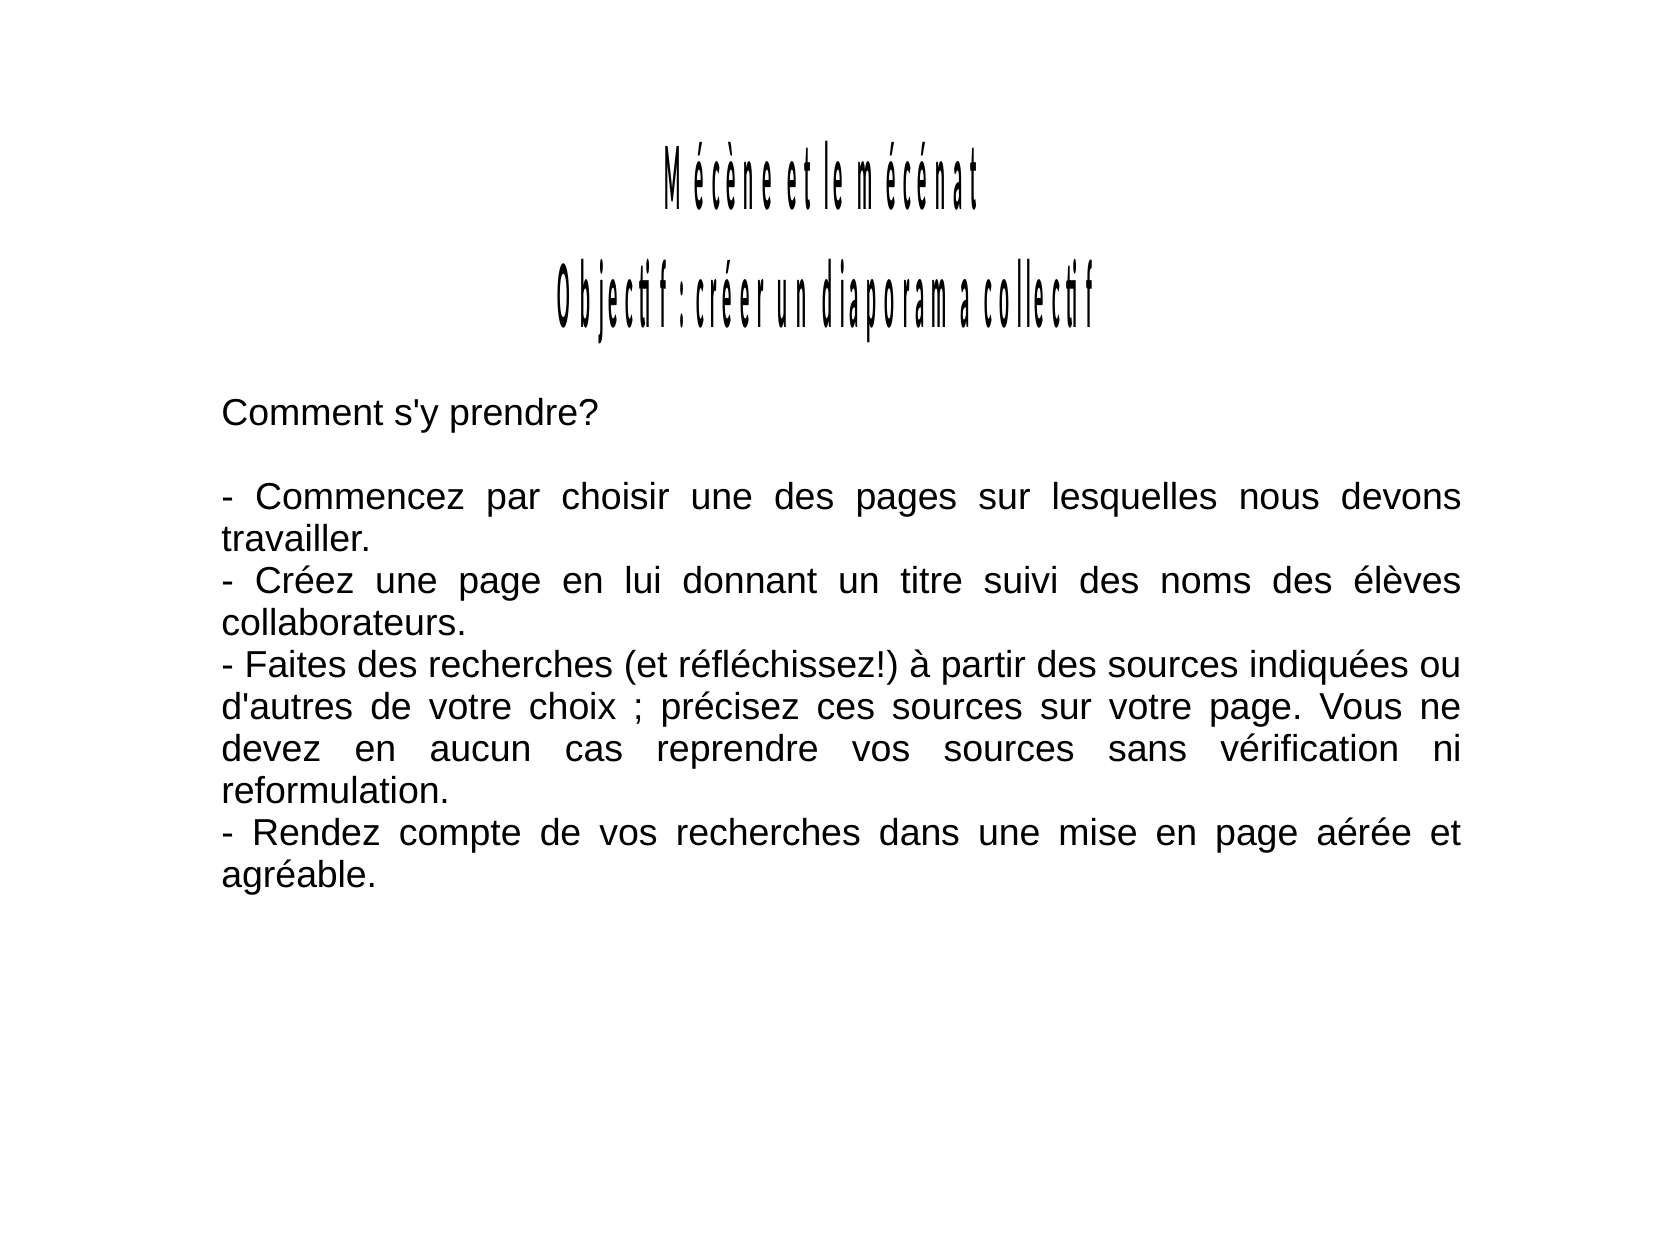

Comment s'y prendre?
- Commencez par choisir une des pages sur lesquelles nous devons travailler.
- Créez une page en lui donnant un titre suivi des noms des élèves collaborateurs.
- Faites des recherches (et réfléchissez!) à partir des sources indiquées ou d'autres de votre choix ; précisez ces sources sur votre page. Vous ne devez en aucun cas reprendre vos sources sans vérification ni reformulation.
- Rendez compte de vos recherches dans une mise en page aérée et agréable.